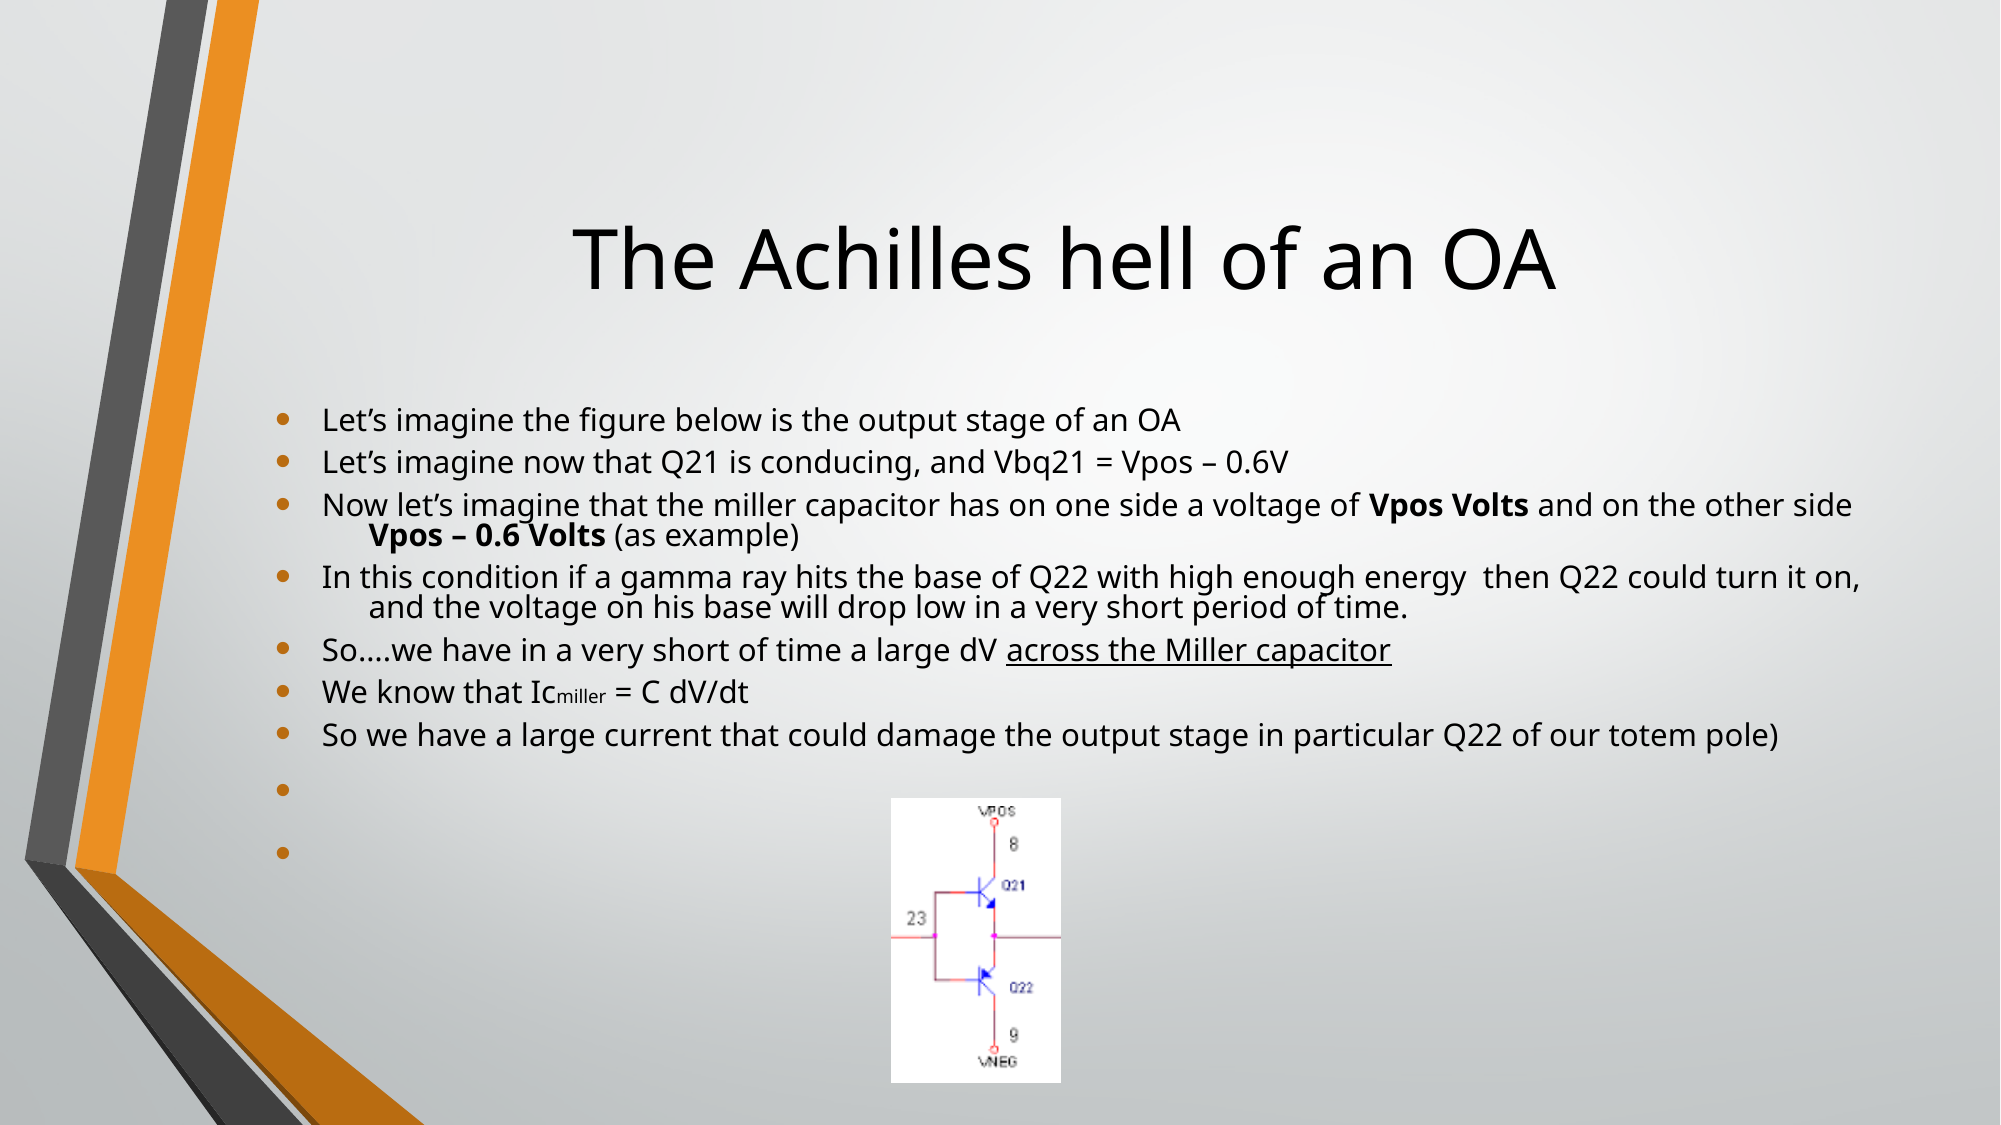

# The Achilles hell of an OA
Let’s imagine the figure below is the output stage of an OA
Let’s imagine now that Q21 is conducing, and Vbq21 = Vpos – 0.6V
Now let’s imagine that the miller capacitor has on one side a voltage of Vpos Volts and on the other side Vpos – 0.6 Volts (as example)
In this condition if a gamma ray hits the base of Q22 with high enough energy then Q22 could turn it on, and the voltage on his base will drop low in a very short period of time.
So….we have in a very short of time a large dV across the Miller capacitor
We know that Icmiller = C dV/dt
So we have a large current that could damage the output stage in particular Q22 of our totem pole)